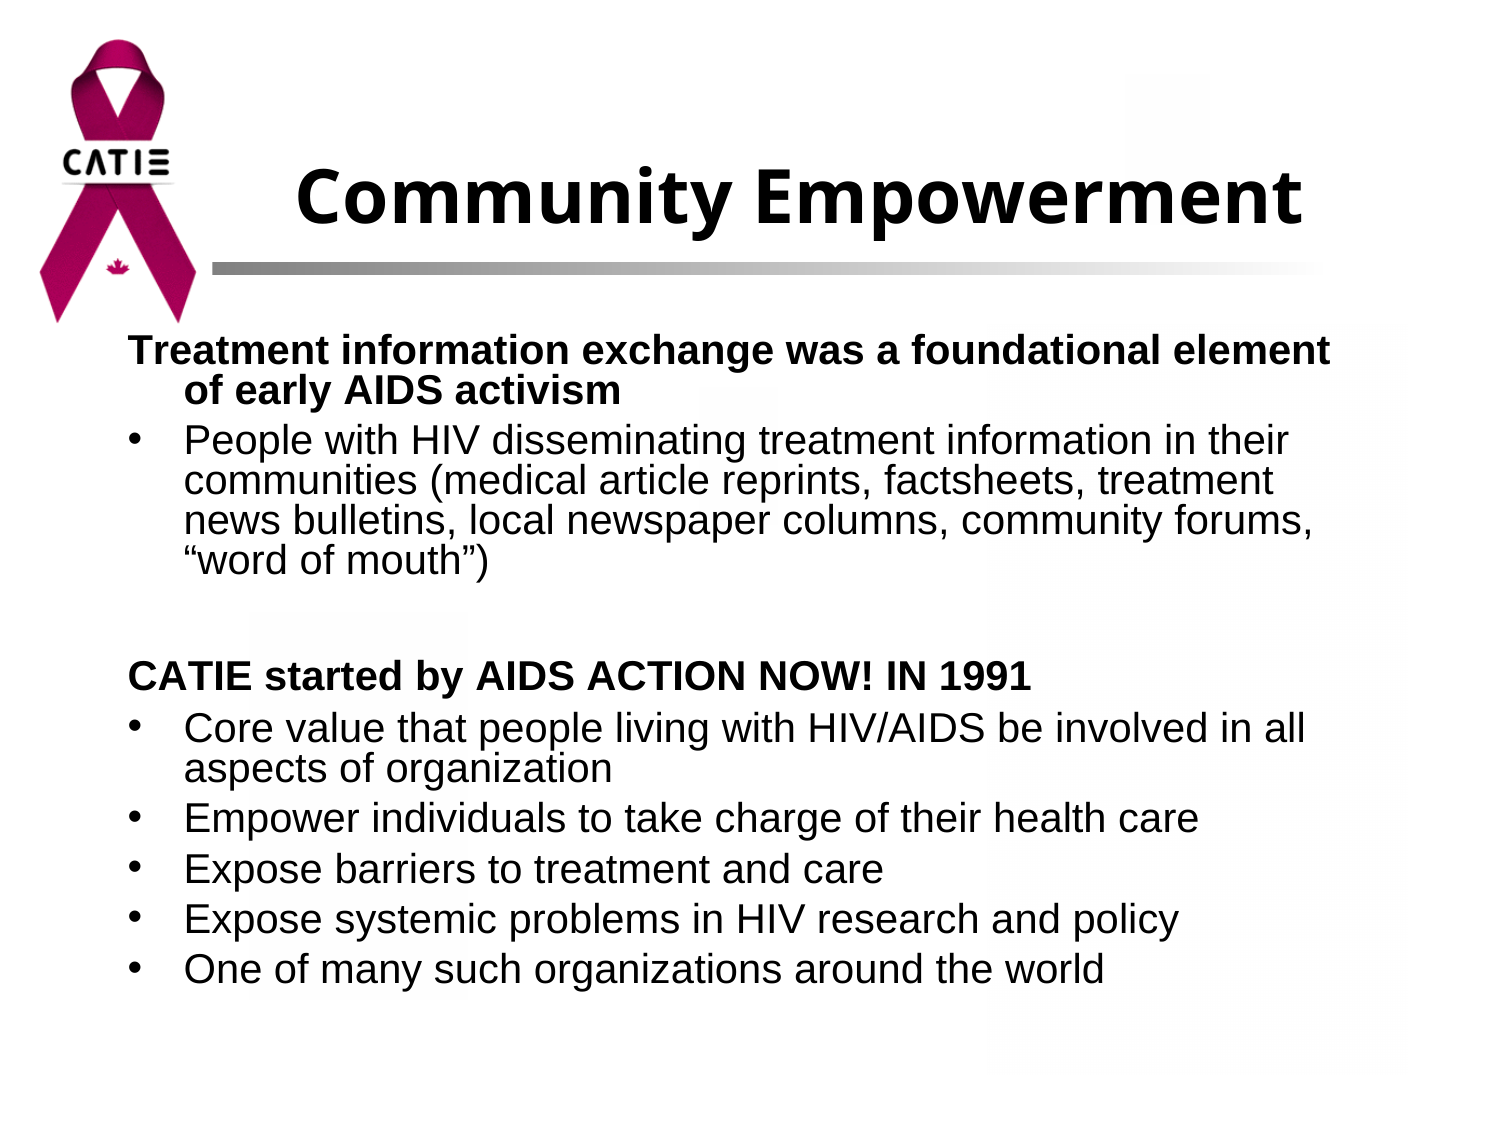

# Community Empowerment
Treatment information exchange was a foundational element of early AIDS activism
People with HIV disseminating treatment information in their communities (medical article reprints, factsheets, treatment news bulletins, local newspaper columns, community forums, “word of mouth”)
CATIE started by AIDS ACTION NOW! IN 1991
Core value that people living with HIV/AIDS be involved in all aspects of organization
Empower individuals to take charge of their health care
Expose barriers to treatment and care
Expose systemic problems in HIV research and policy
One of many such organizations around the world